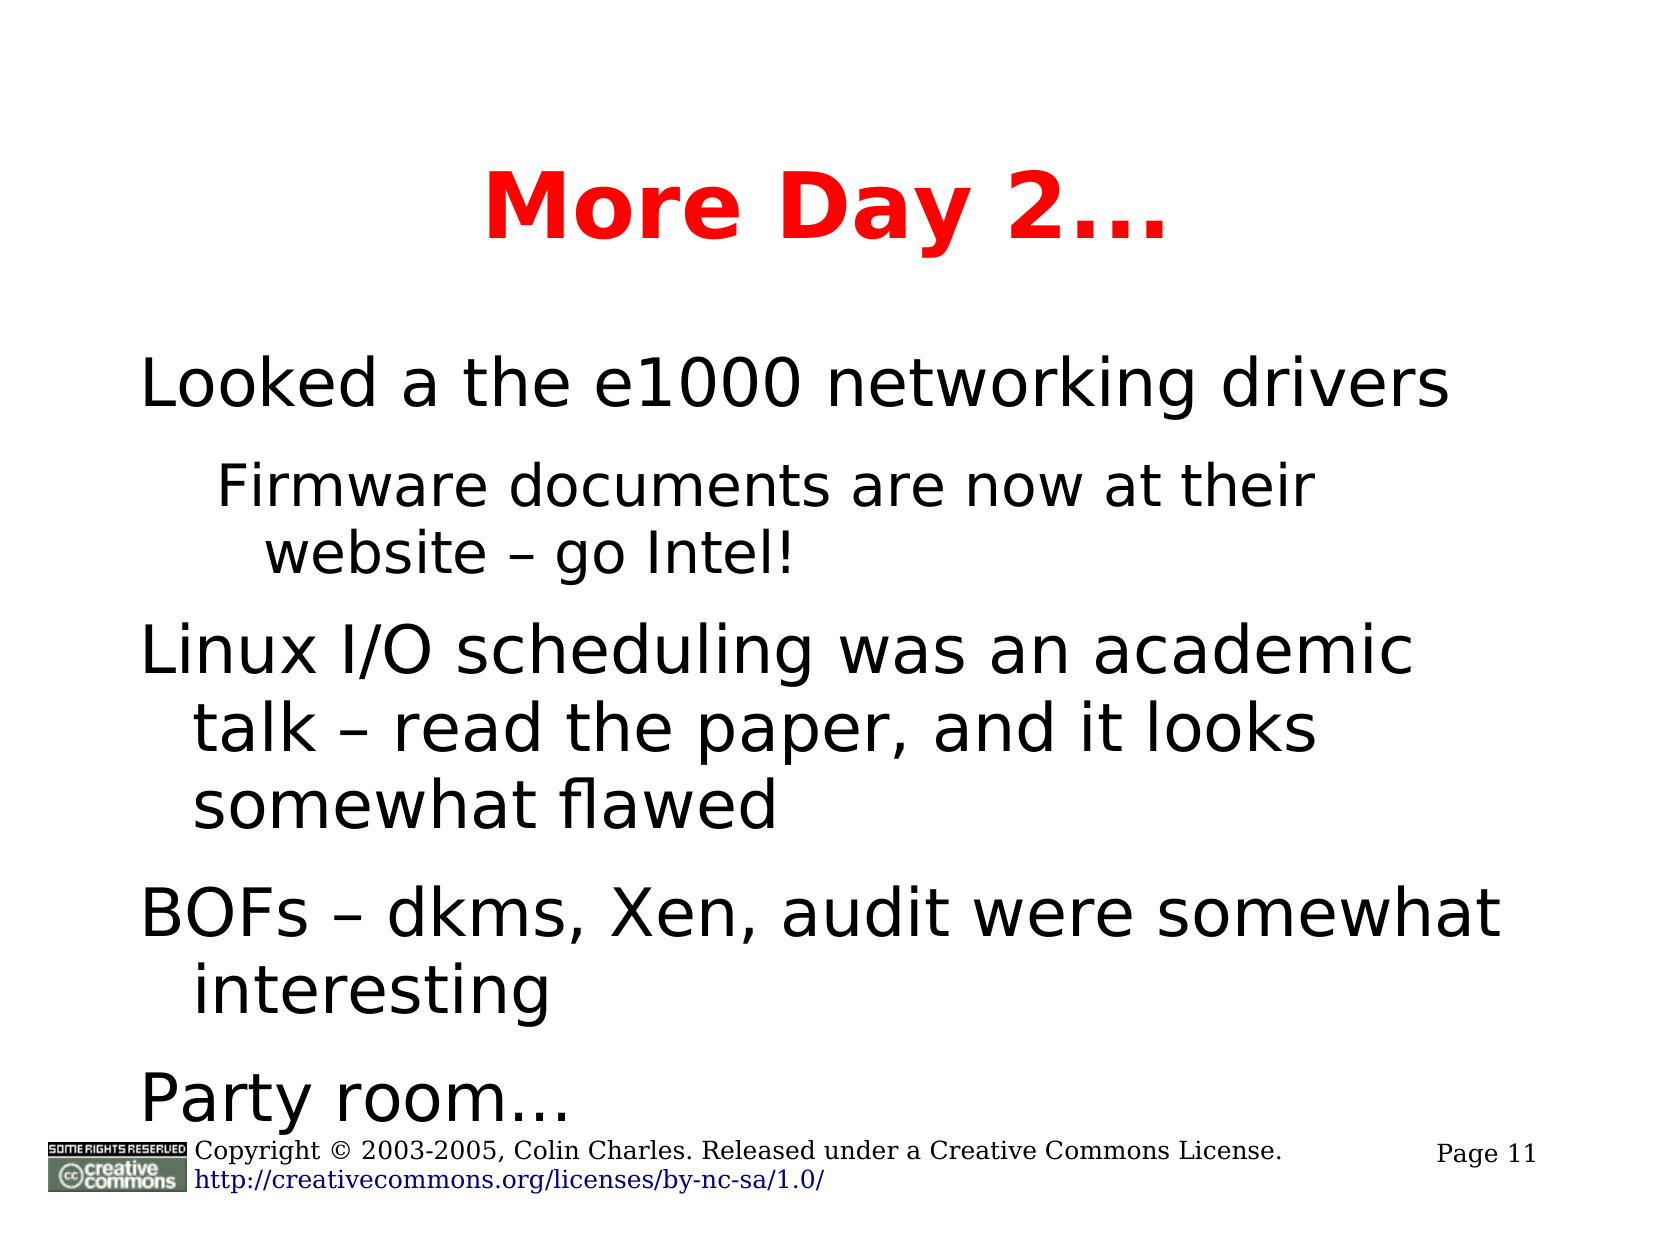

# More Day 2...
Looked a the e1000 networking drivers
Firmware documents are now at their website – go Intel!
Linux I/O scheduling was an academic talk – read the paper, and it looks somewhat flawed
BOFs – dkms, Xen, audit were somewhat interesting
Party room...